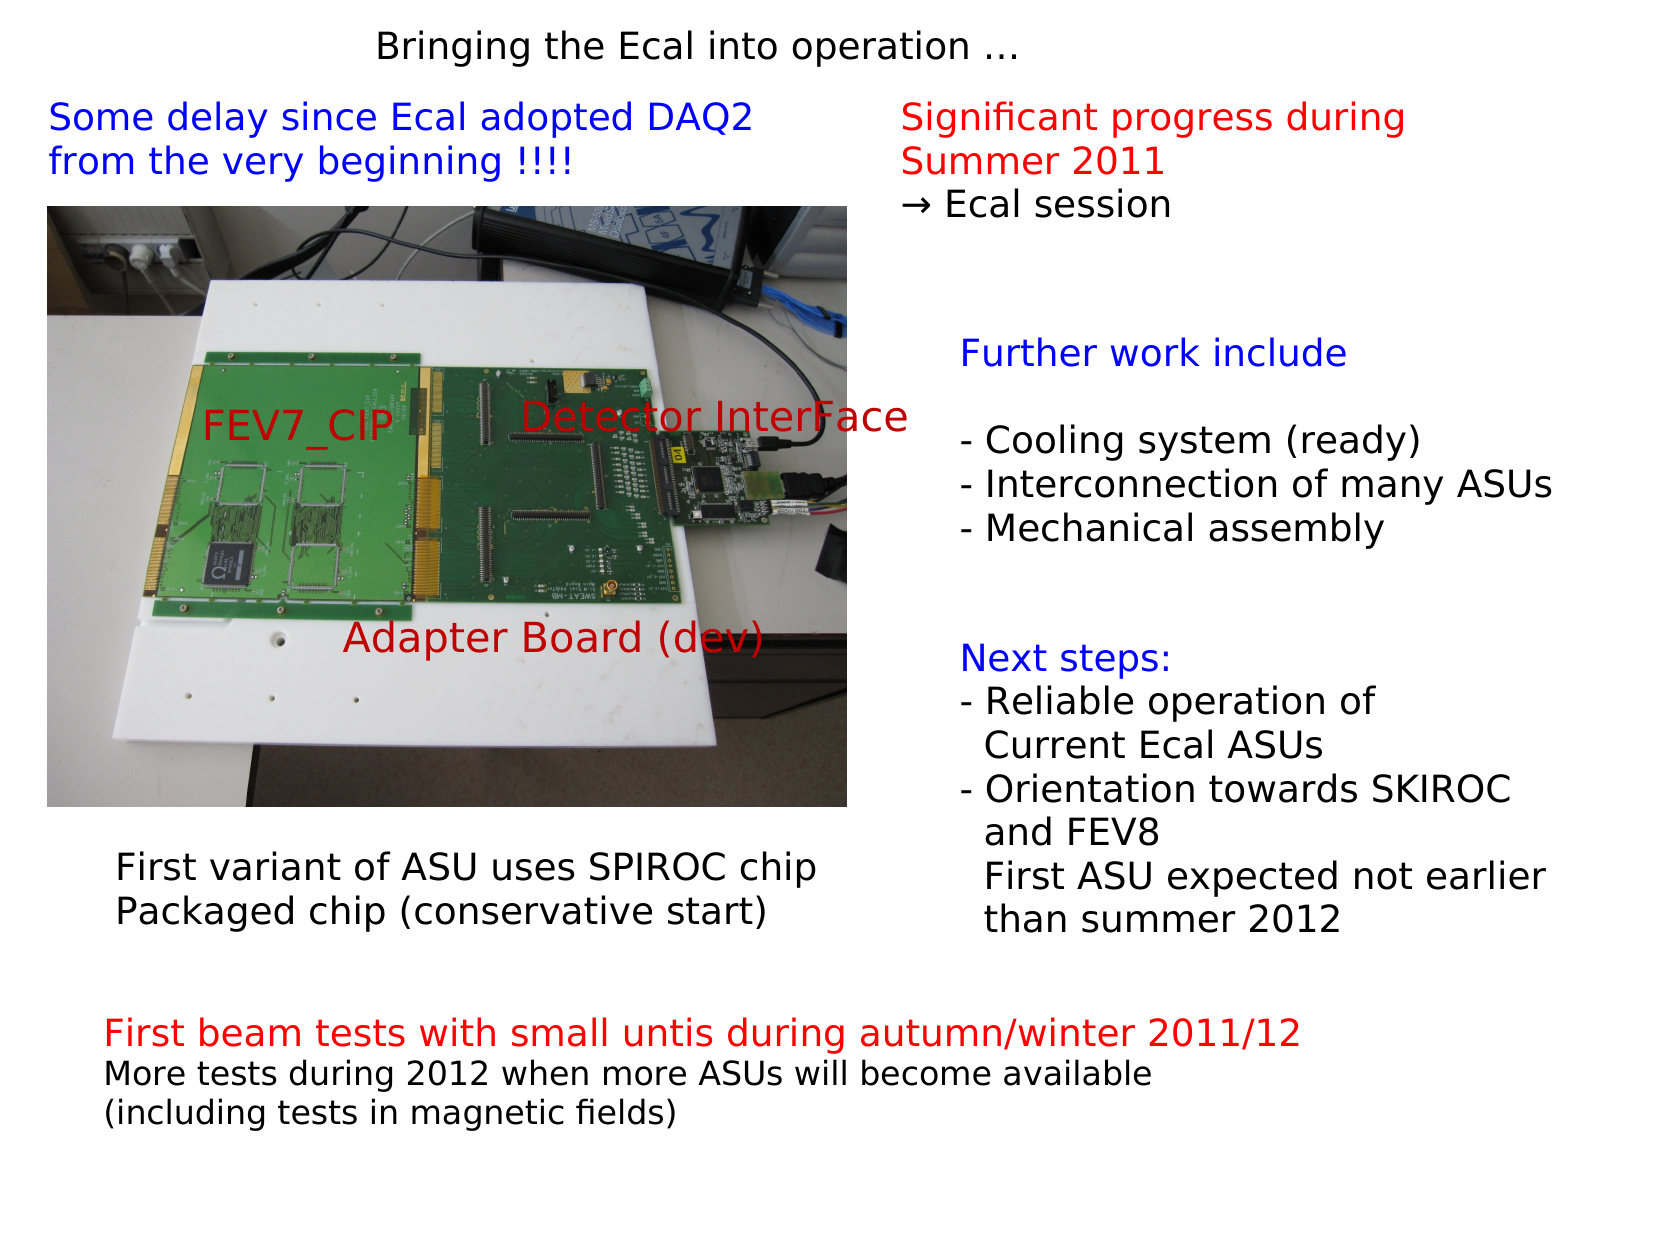

Bringing the Ecal into operation …
Some delay since Ecal adopted DAQ2
from the very beginning !!!!
Significant progress during
Summer 2011
→ Ecal session
#
Further work include
- Cooling system (ready)
- Interconnection of many ASUs
- Mechanical assembly
Next steps:
- Reliable operation of
 Current Ecal ASUs
- Orientation towards SKIROC
 and FEV8
 First ASU expected not earlier
 than summer 2012
Detector InterFace
FEV7_CIP
Adapter Board (dev)
First variant of ASU uses SPIROC chip
Packaged chip (conservative start)
First beam tests with small untis during autumn/winter 2011/12
More tests during 2012 when more ASUs will become available
(including tests in magnetic fields)